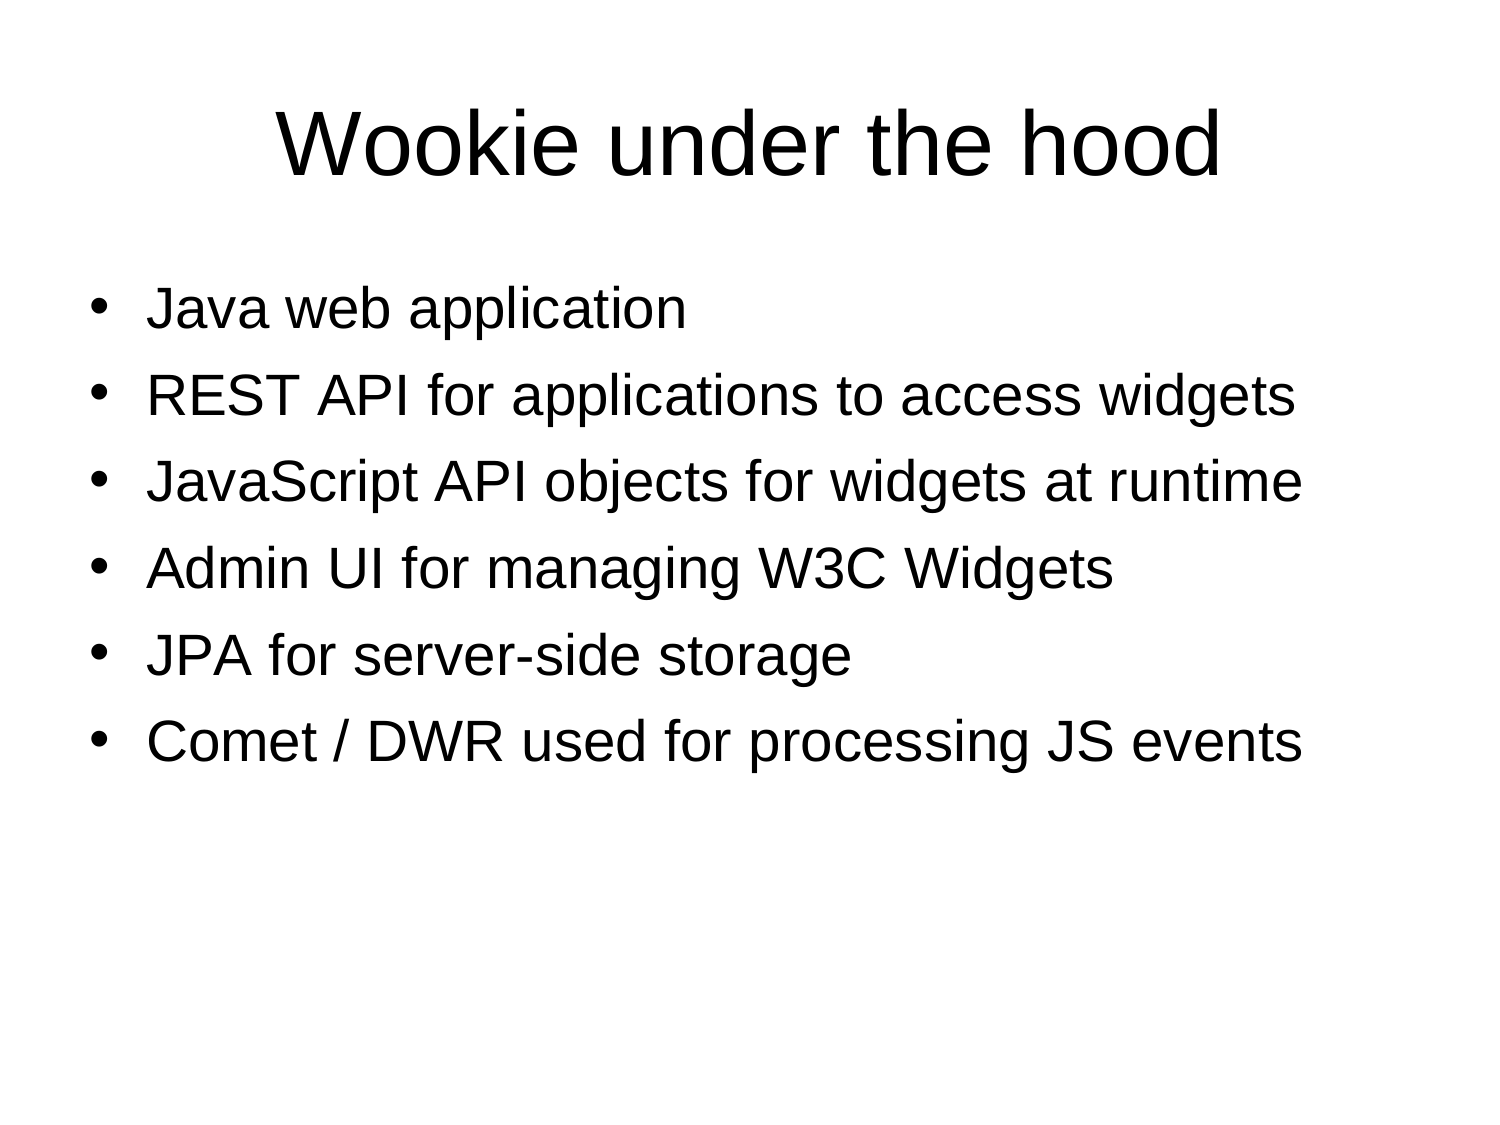

# Wookie under the hood
Java web application
REST API for applications to access widgets
JavaScript API objects for widgets at runtime
Admin UI for managing W3C Widgets
JPA for server-side storage
Comet / DWR used for processing JS events